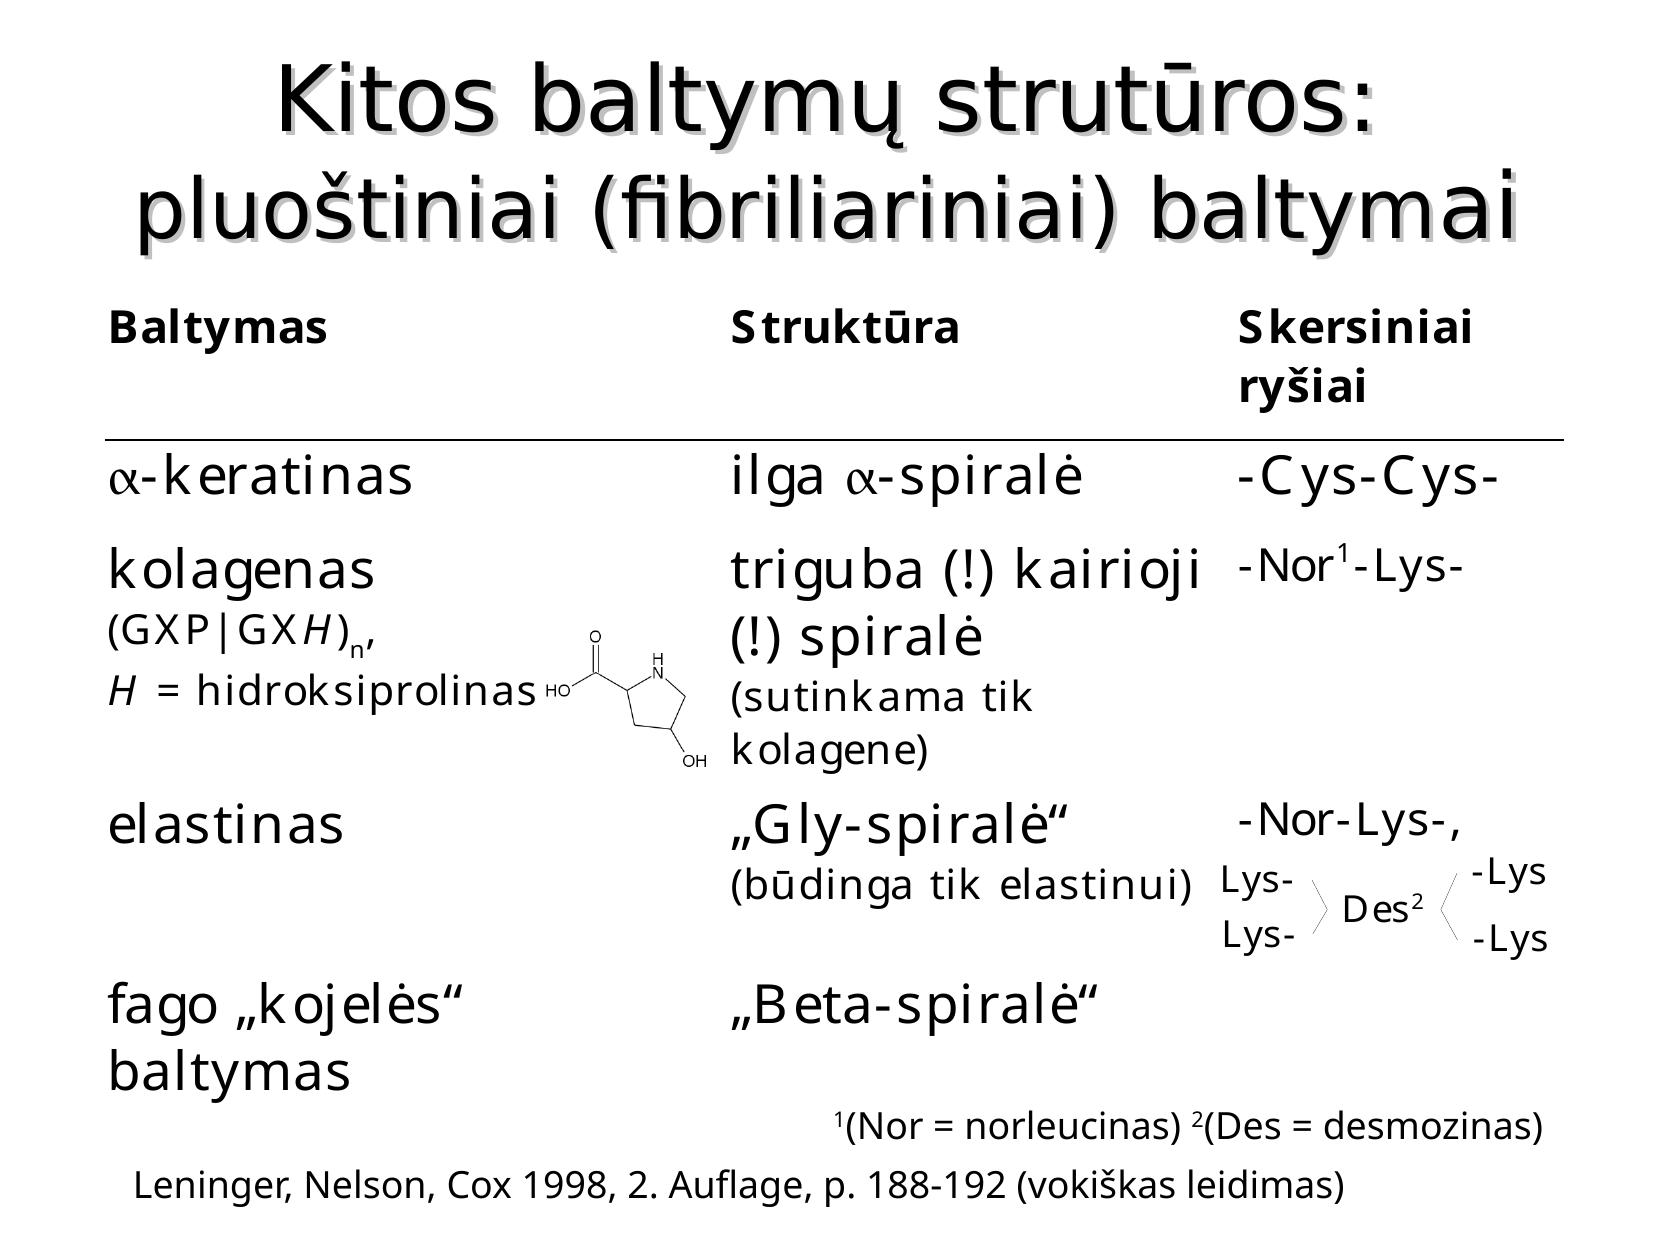

# Kitos baltymų strutūros: pluoštiniai (fibriliariniai) baltymai
1(Nor = norleucinas) 2(Des = desmozinas)
Leninger, Nelson, Cox 1998, 2. Auflage, p. 188-192 (vokiškas leidimas)